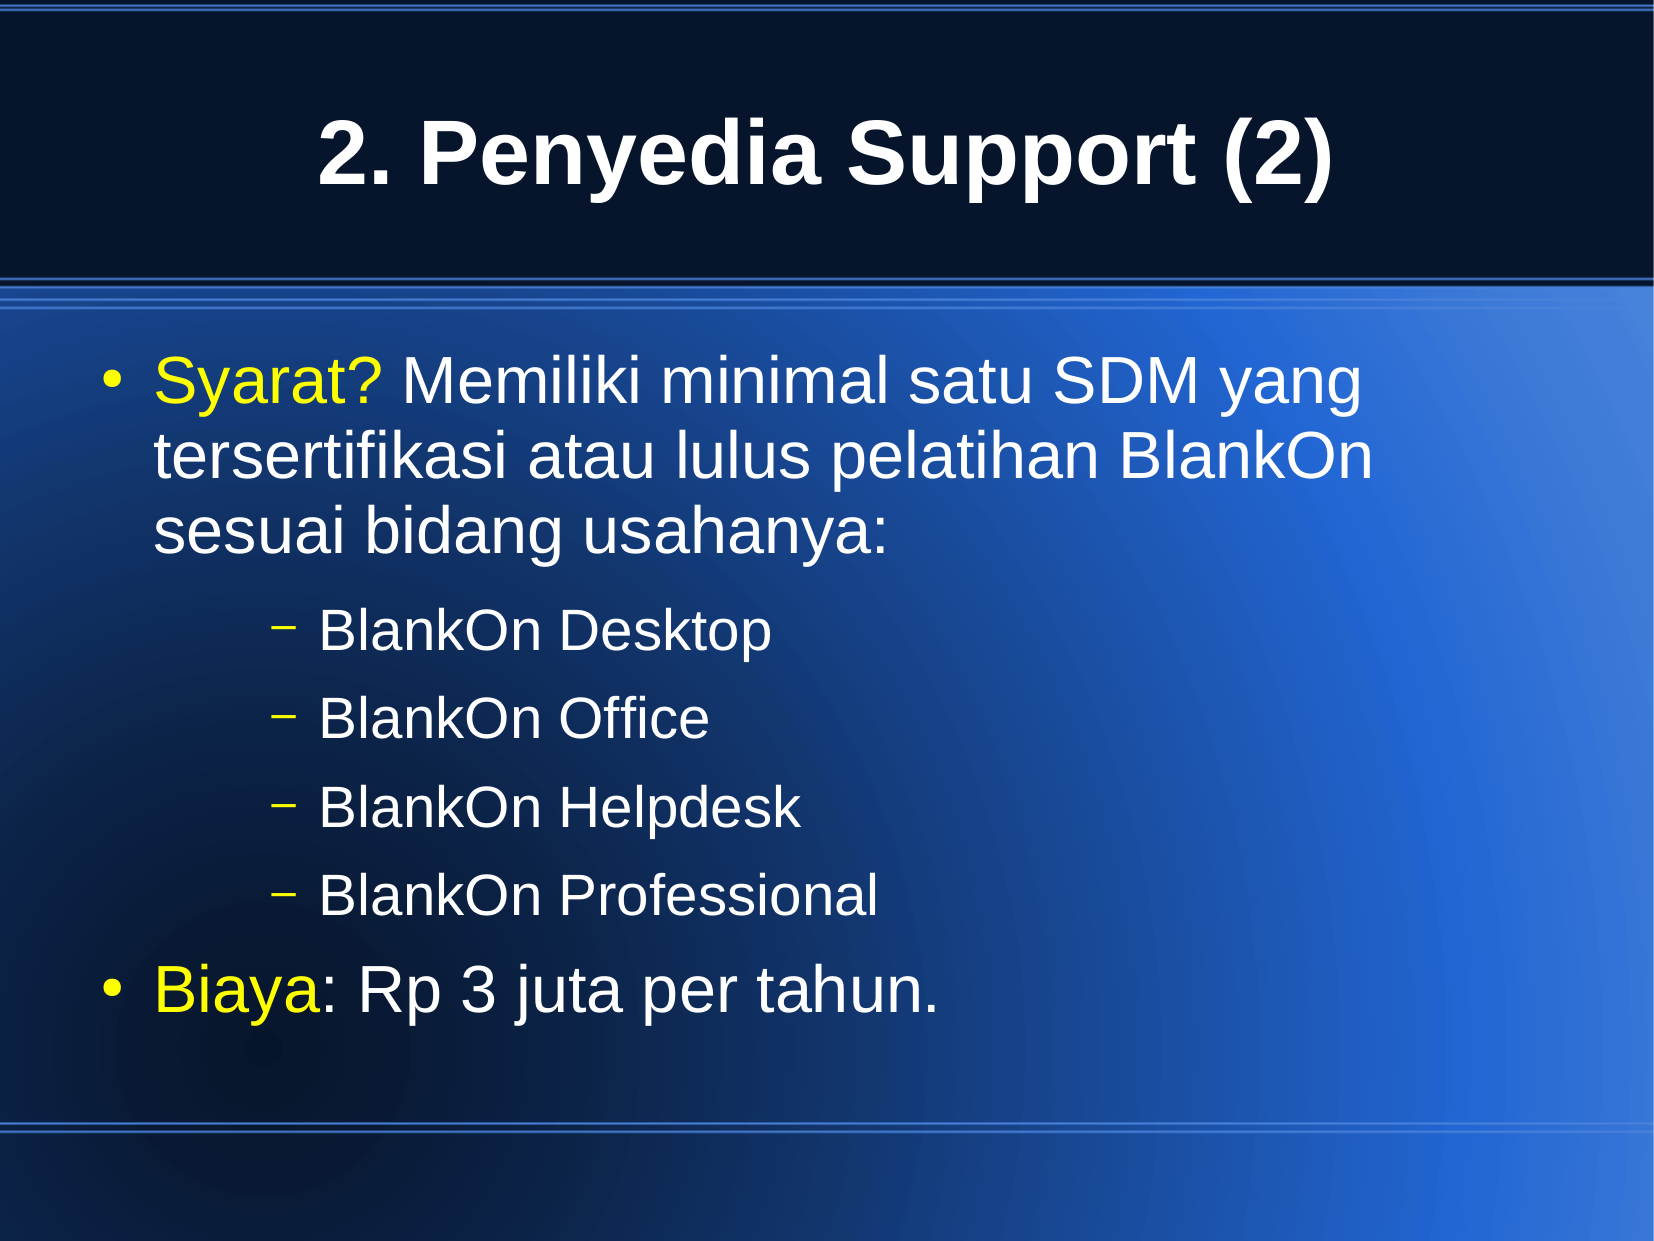

# 2. Penyedia Support (2)
Syarat? Memiliki minimal satu SDM yang tersertifikasi atau lulus pelatihan BlankOn sesuai bidang usahanya:
BlankOn Desktop
BlankOn Office
BlankOn Helpdesk
BlankOn Professional
Biaya: Rp 3 juta per tahun.